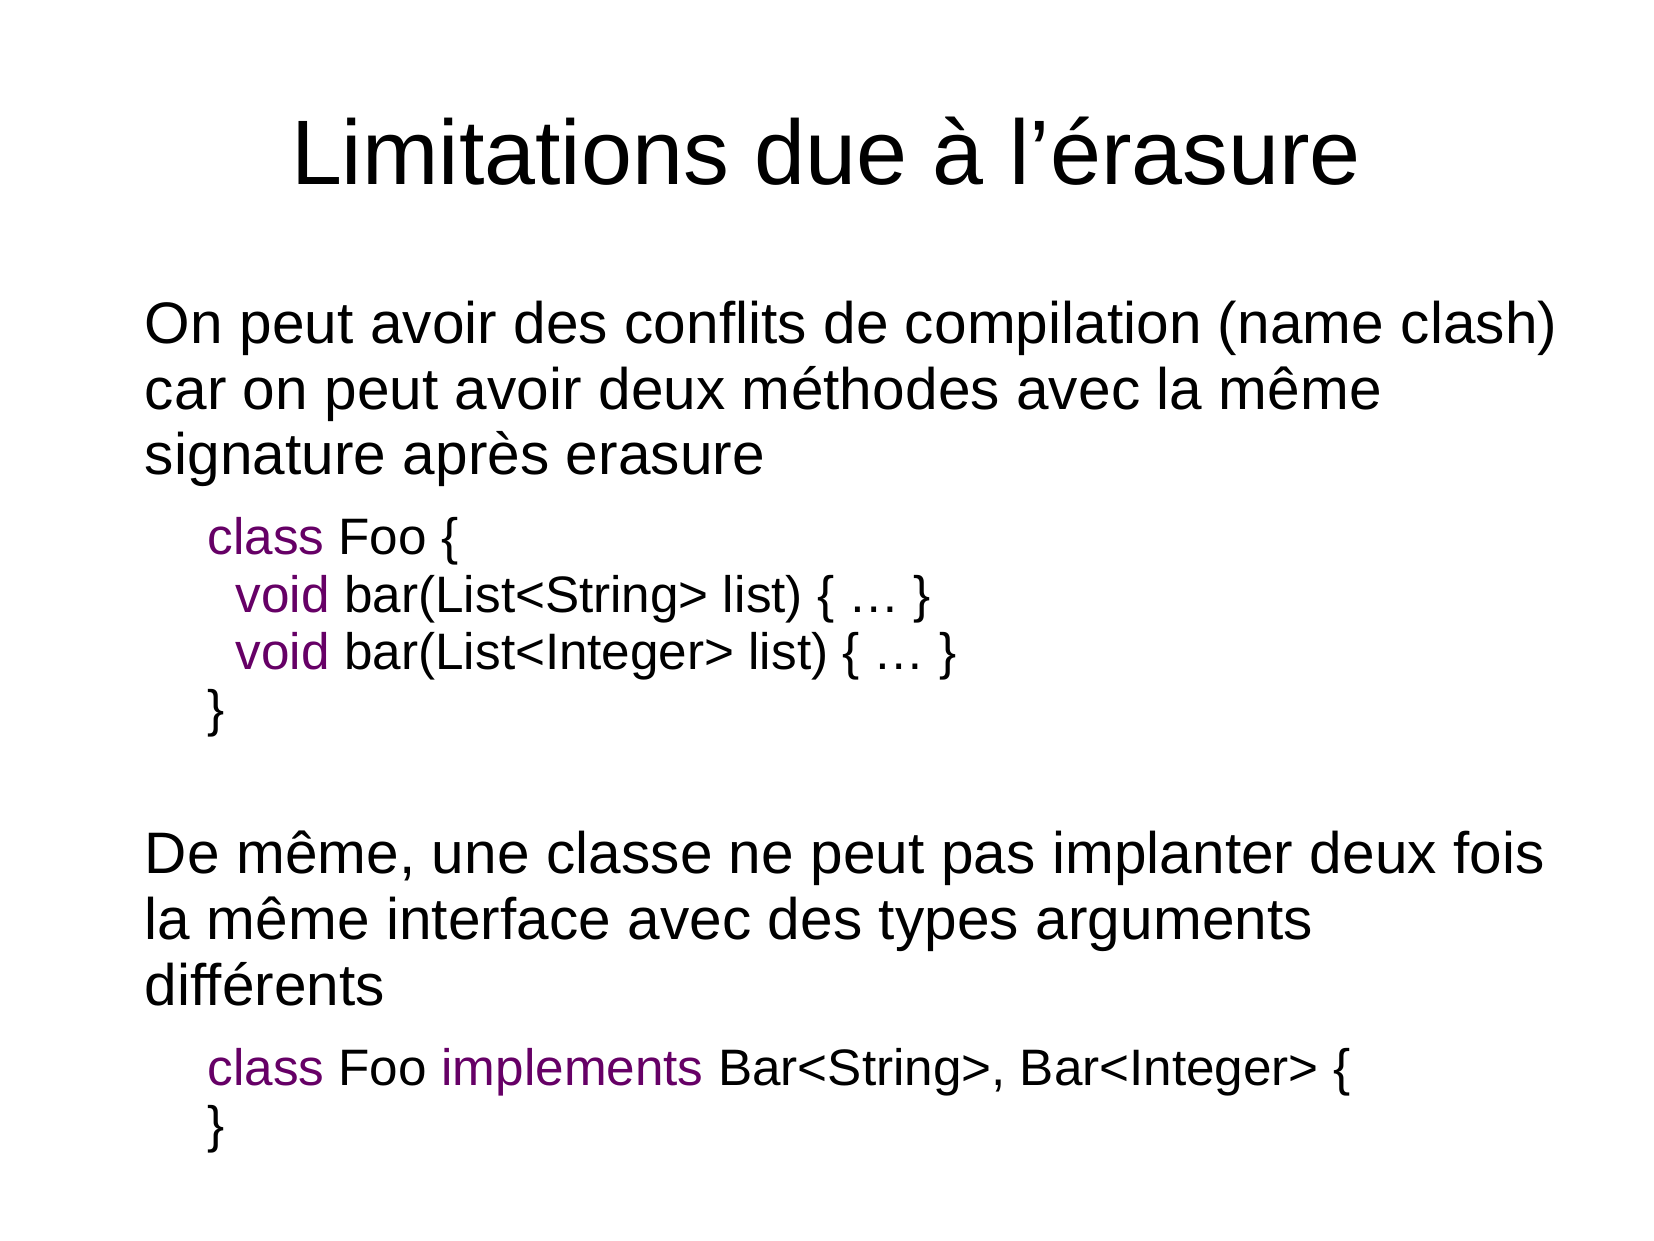

# Limitations due à l’érasure
On peut avoir des conflits de compilation (name clash) car on peut avoir deux méthodes avec la même signature après erasure
class Foo {
 void bar(List<String> list) { … }
 void bar(List<Integer> list) { … }
}
De même, une classe ne peut pas implanter deux fois la même interface avec des types arguments différents
class Foo implements Bar<String>, Bar<Integer> {
}